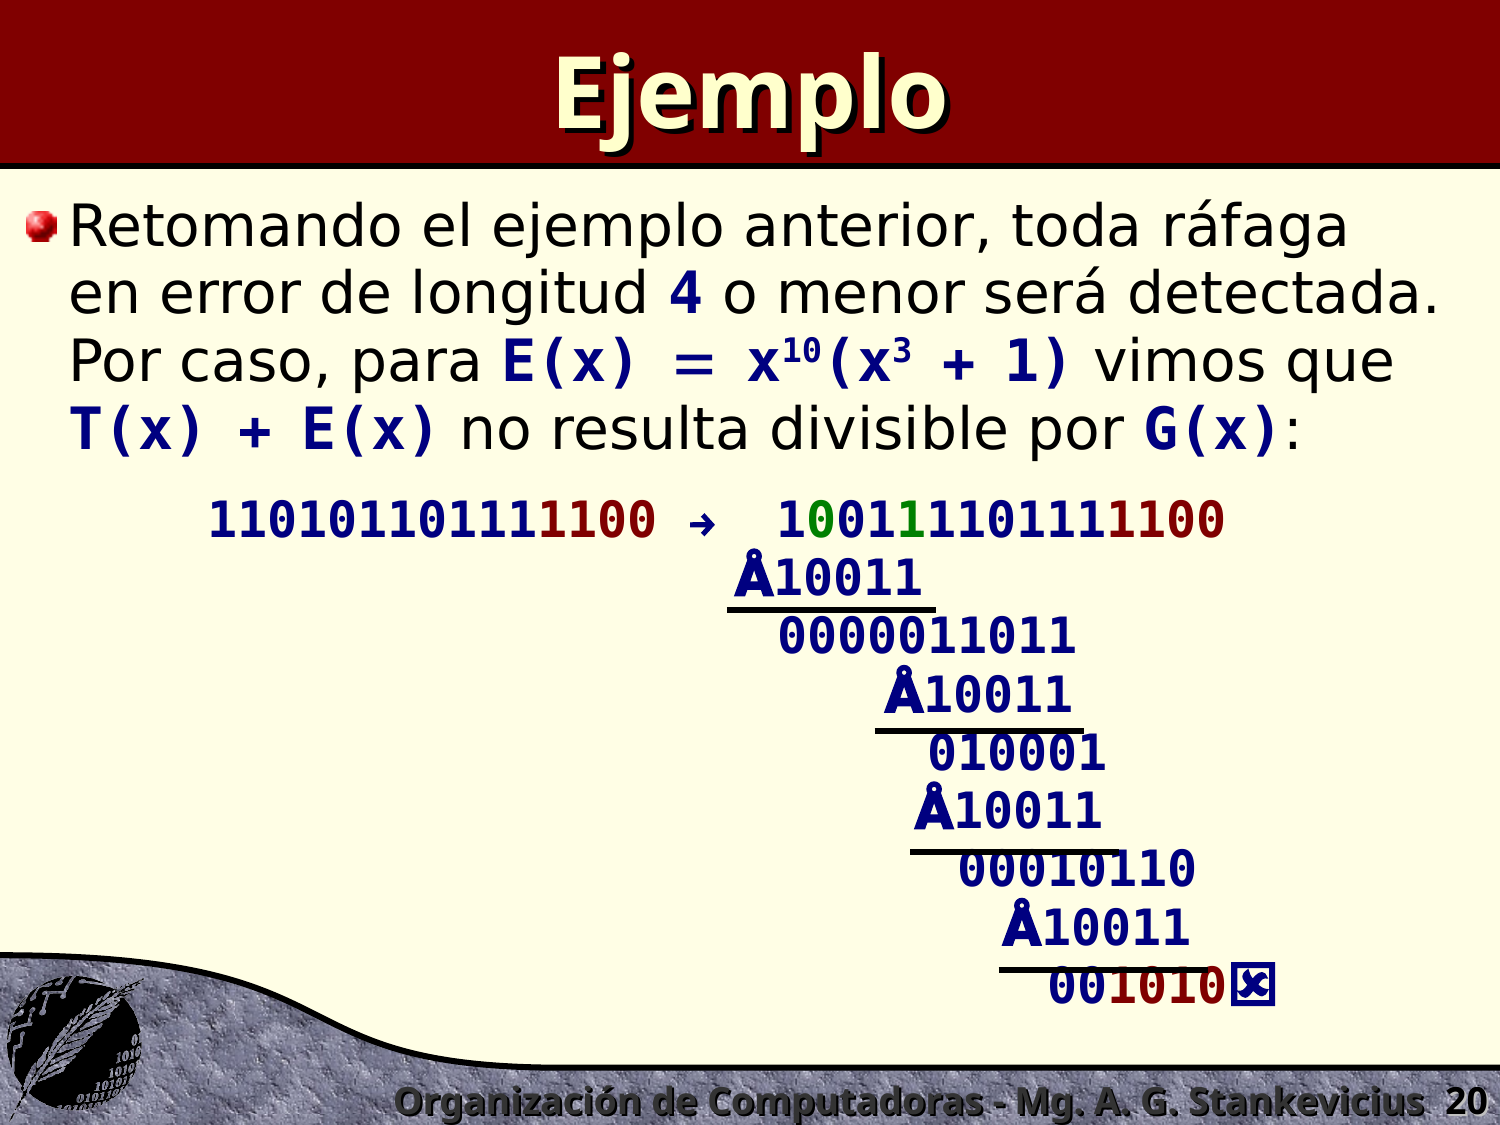

# Ejemplo
Retomando el ejemplo anterior, toda ráfaga
en error de longitud 4 o menor será detectada.
Por caso, para E(x) = x10(x3 + 1) vimos que
T(x) + E(x) no resulta divisible por G(x):
110101101111100 → 100111101111100
 Å10011
 0000011011
 Å10011
 010001
 Å10011
 00010110
 Å10011
 001010
☒
20